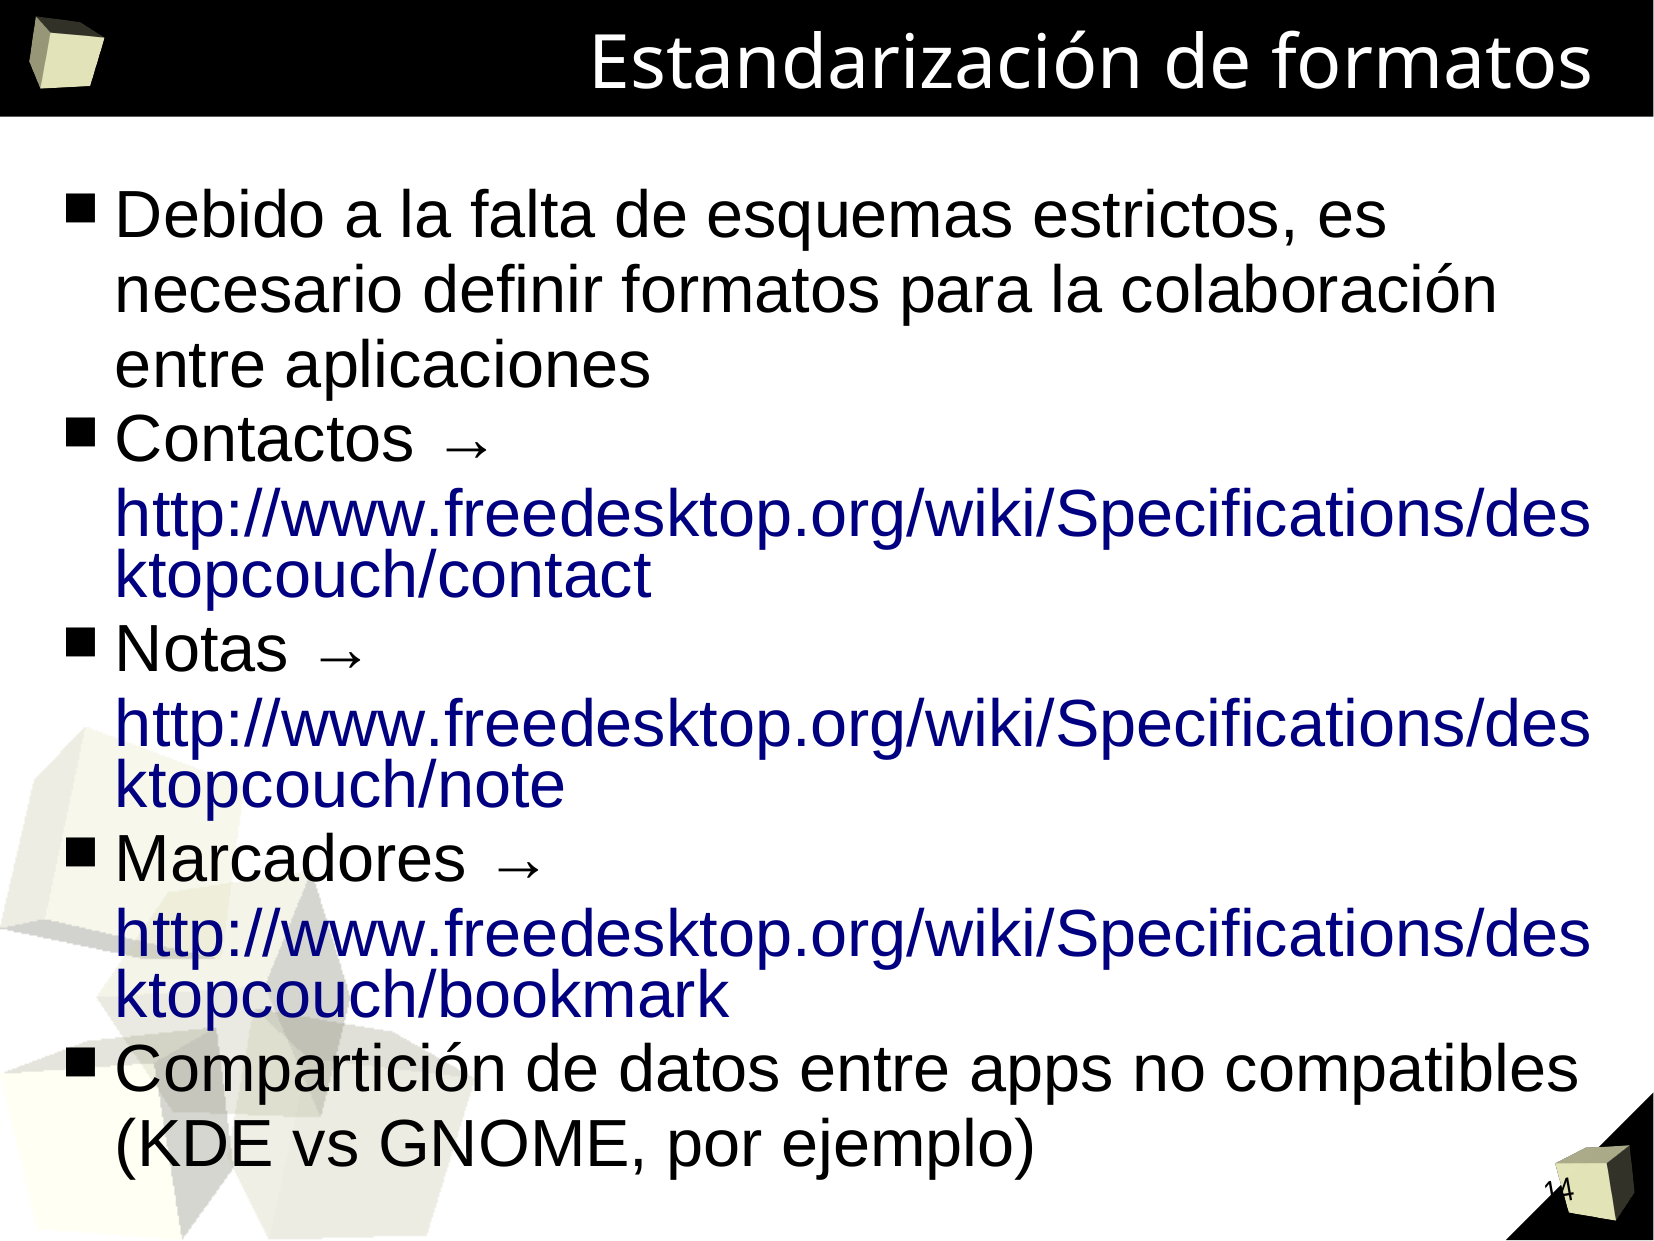

# Estandarización de formatos
Debido a la falta de esquemas estrictos, es necesario definir formatos para la colaboración entre aplicaciones
Contactos → http://www.freedesktop.org/wiki/Specifications/desktopcouch/contact
Notas → http://www.freedesktop.org/wiki/Specifications/desktopcouch/note
Marcadores → http://www.freedesktop.org/wiki/Specifications/desktopcouch/bookmark
Compartición de datos entre apps no compatibles (KDE vs GNOME, por ejemplo)